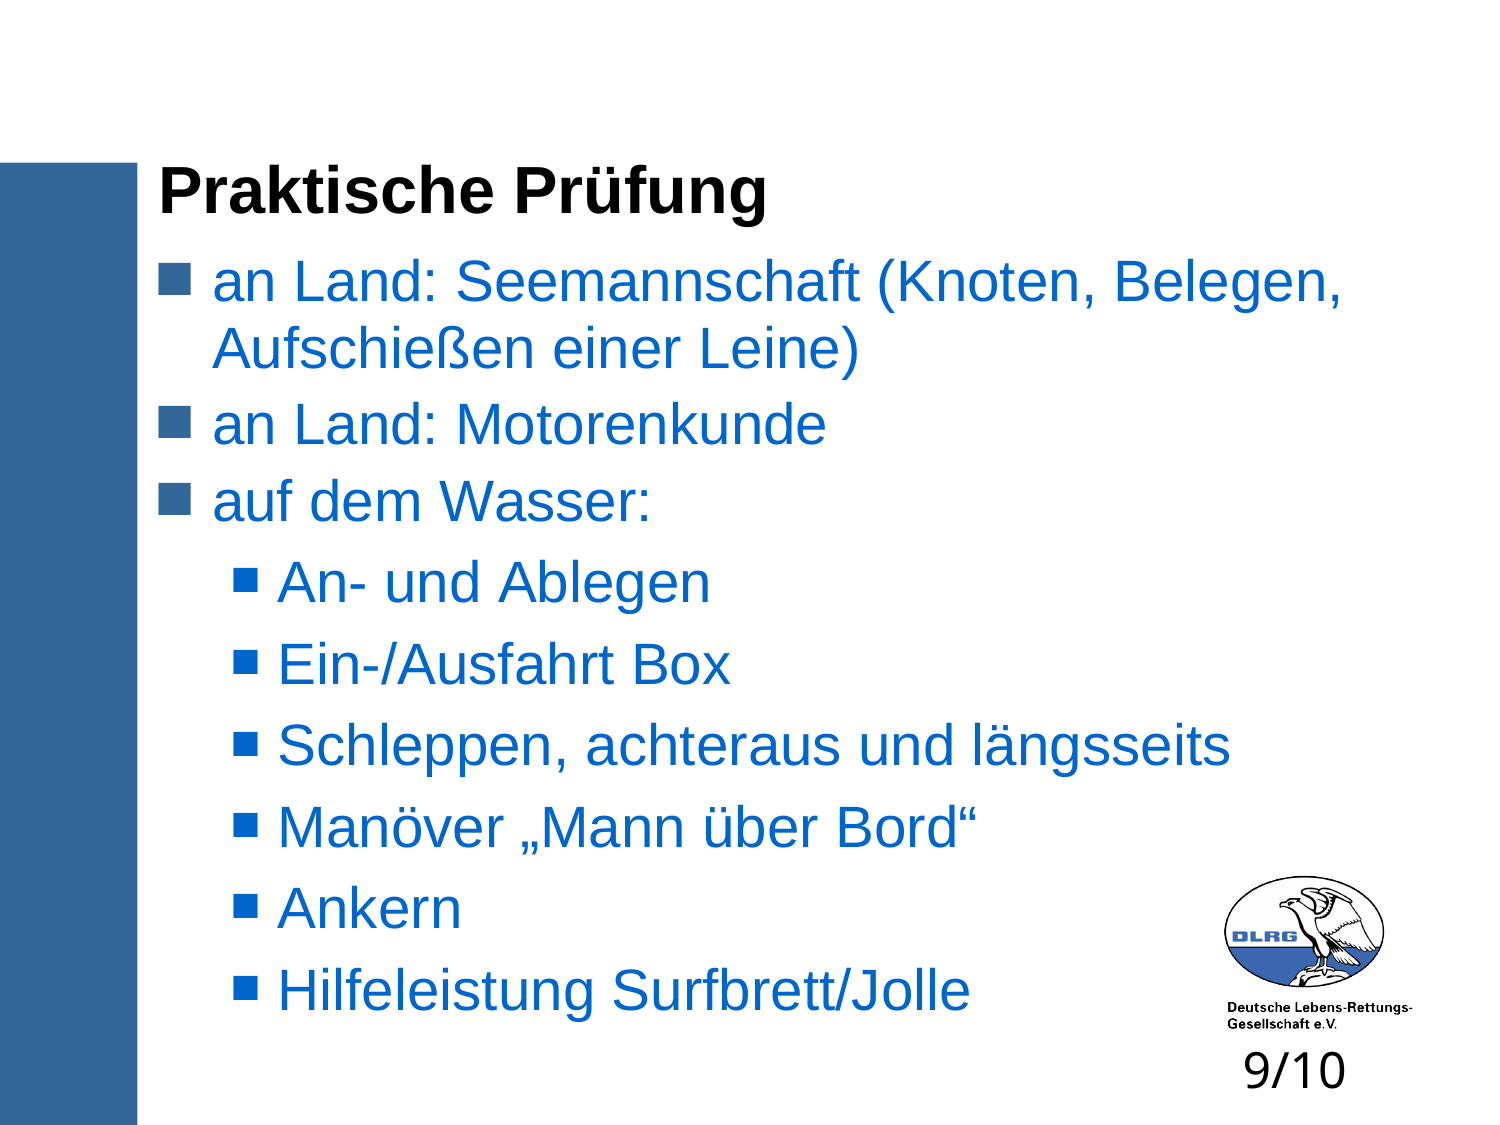

# Praktische Prüfung
an Land: Seemannschaft (Knoten, Belegen, Aufschießen einer Leine)
an Land: Motorenkunde
auf dem Wasser:
An- und Ablegen
Ein-/Ausfahrt Box
Schleppen, achteraus und längsseits
Manöver „Mann über Bord“
Ankern
Hilfeleistung Surfbrett/Jolle